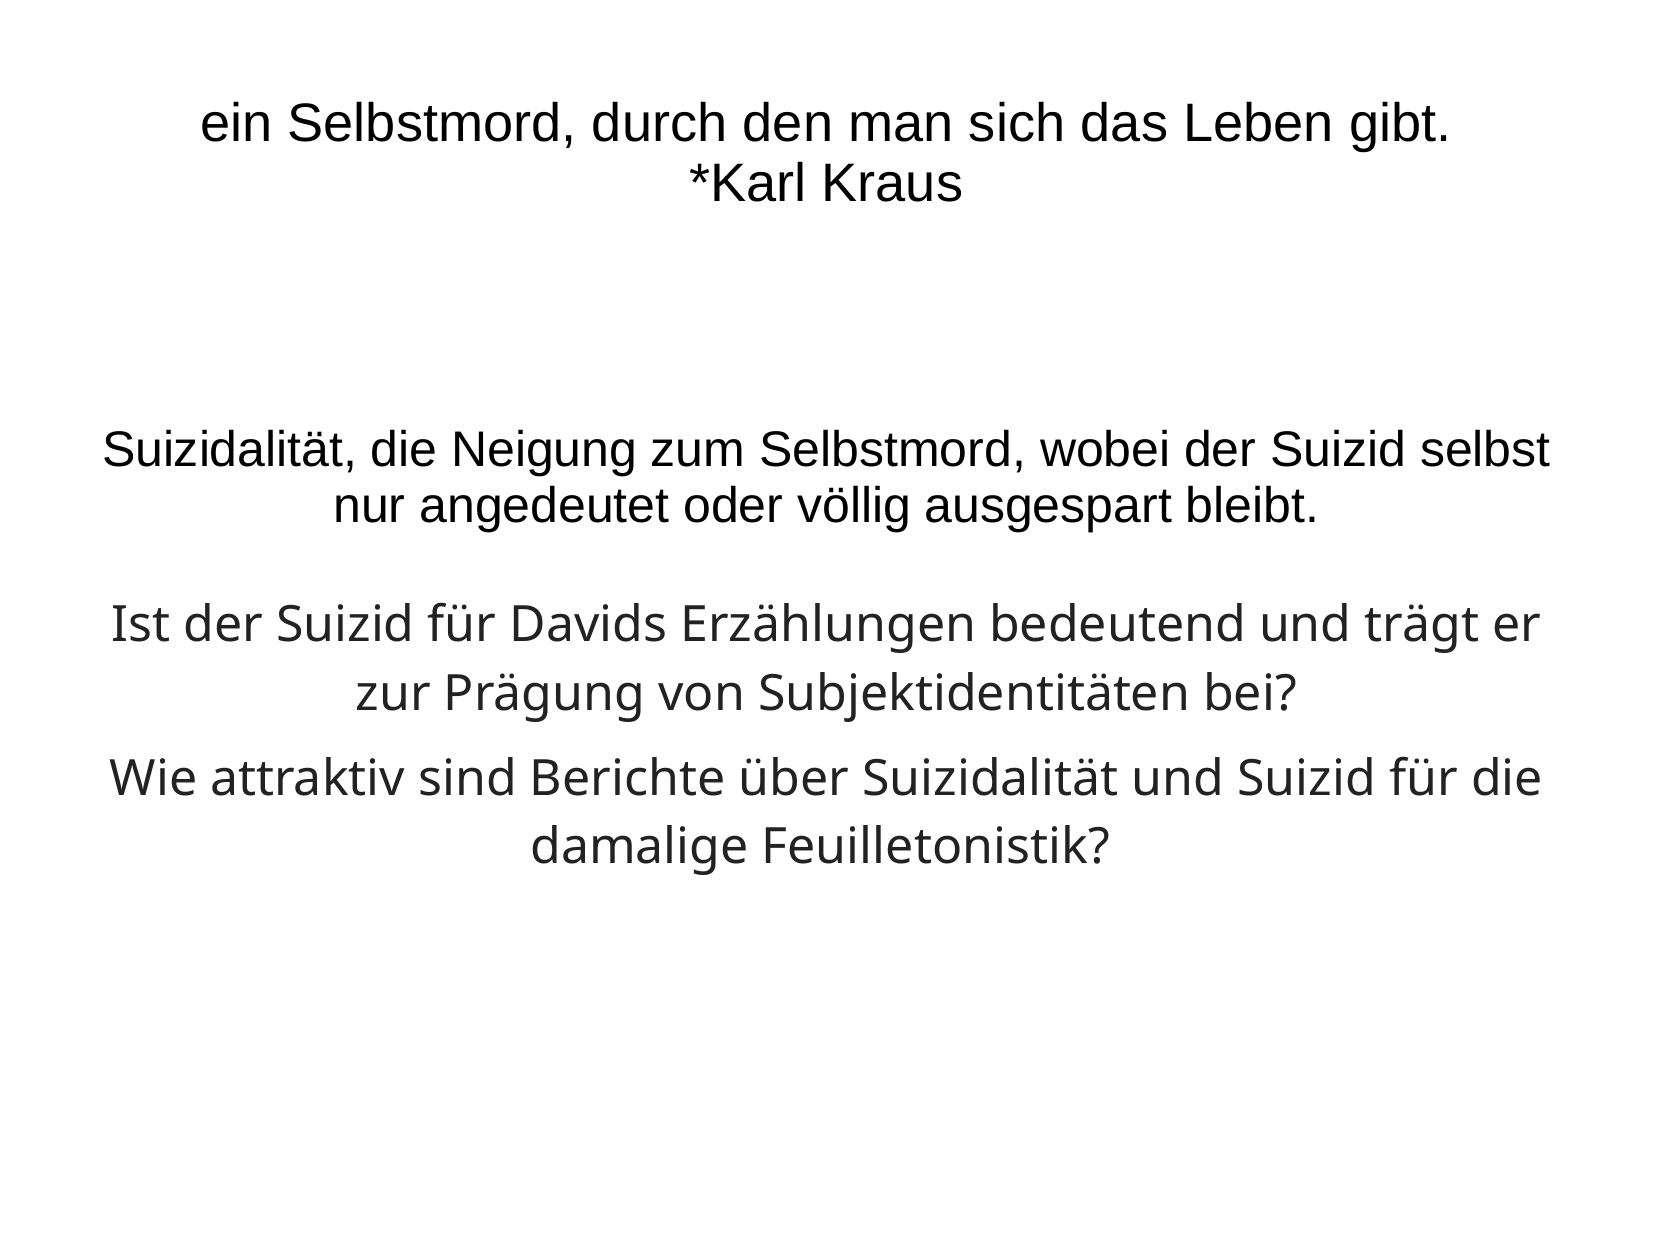

# ein Selbstmord, durch den man sich das Leben gibt. *Karl Kraus
Suizidalität, die Neigung zum Selbstmord, wobei der Suizid selbst nur angedeutet oder völlig ausgespart bleibt.
Ist der Suizid für Davids Erzählungen bedeutend und trägt er zur Prägung von Subjektidentitäten bei?
Wie attraktiv sind Berichte über Suizidalität und Suizid für die damalige Feuilletonistik?